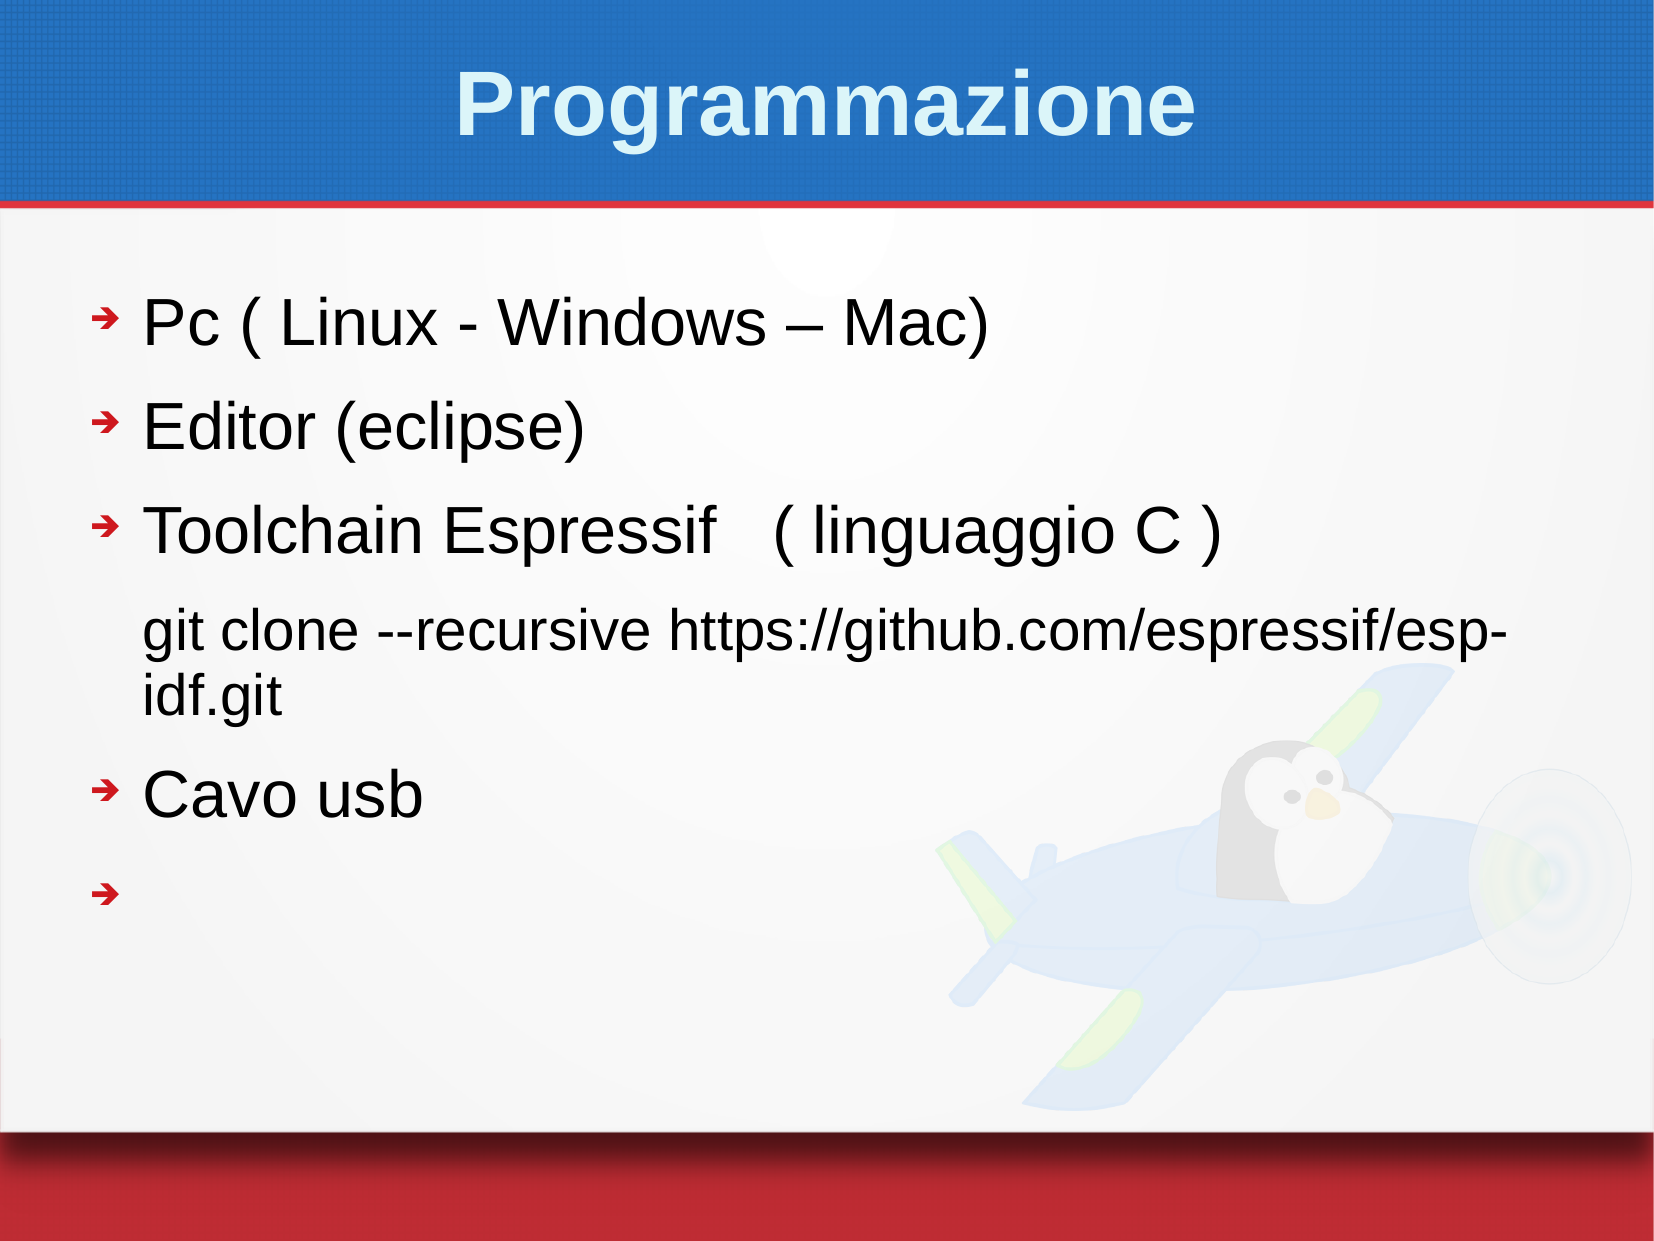

# Programmazione
Pc ( Linux - Windows – Mac)
Editor (eclipse)
Toolchain Espressif ( linguaggio C )
git clone --recursive https://github.com/espressif/esp-idf.git
Cavo usb